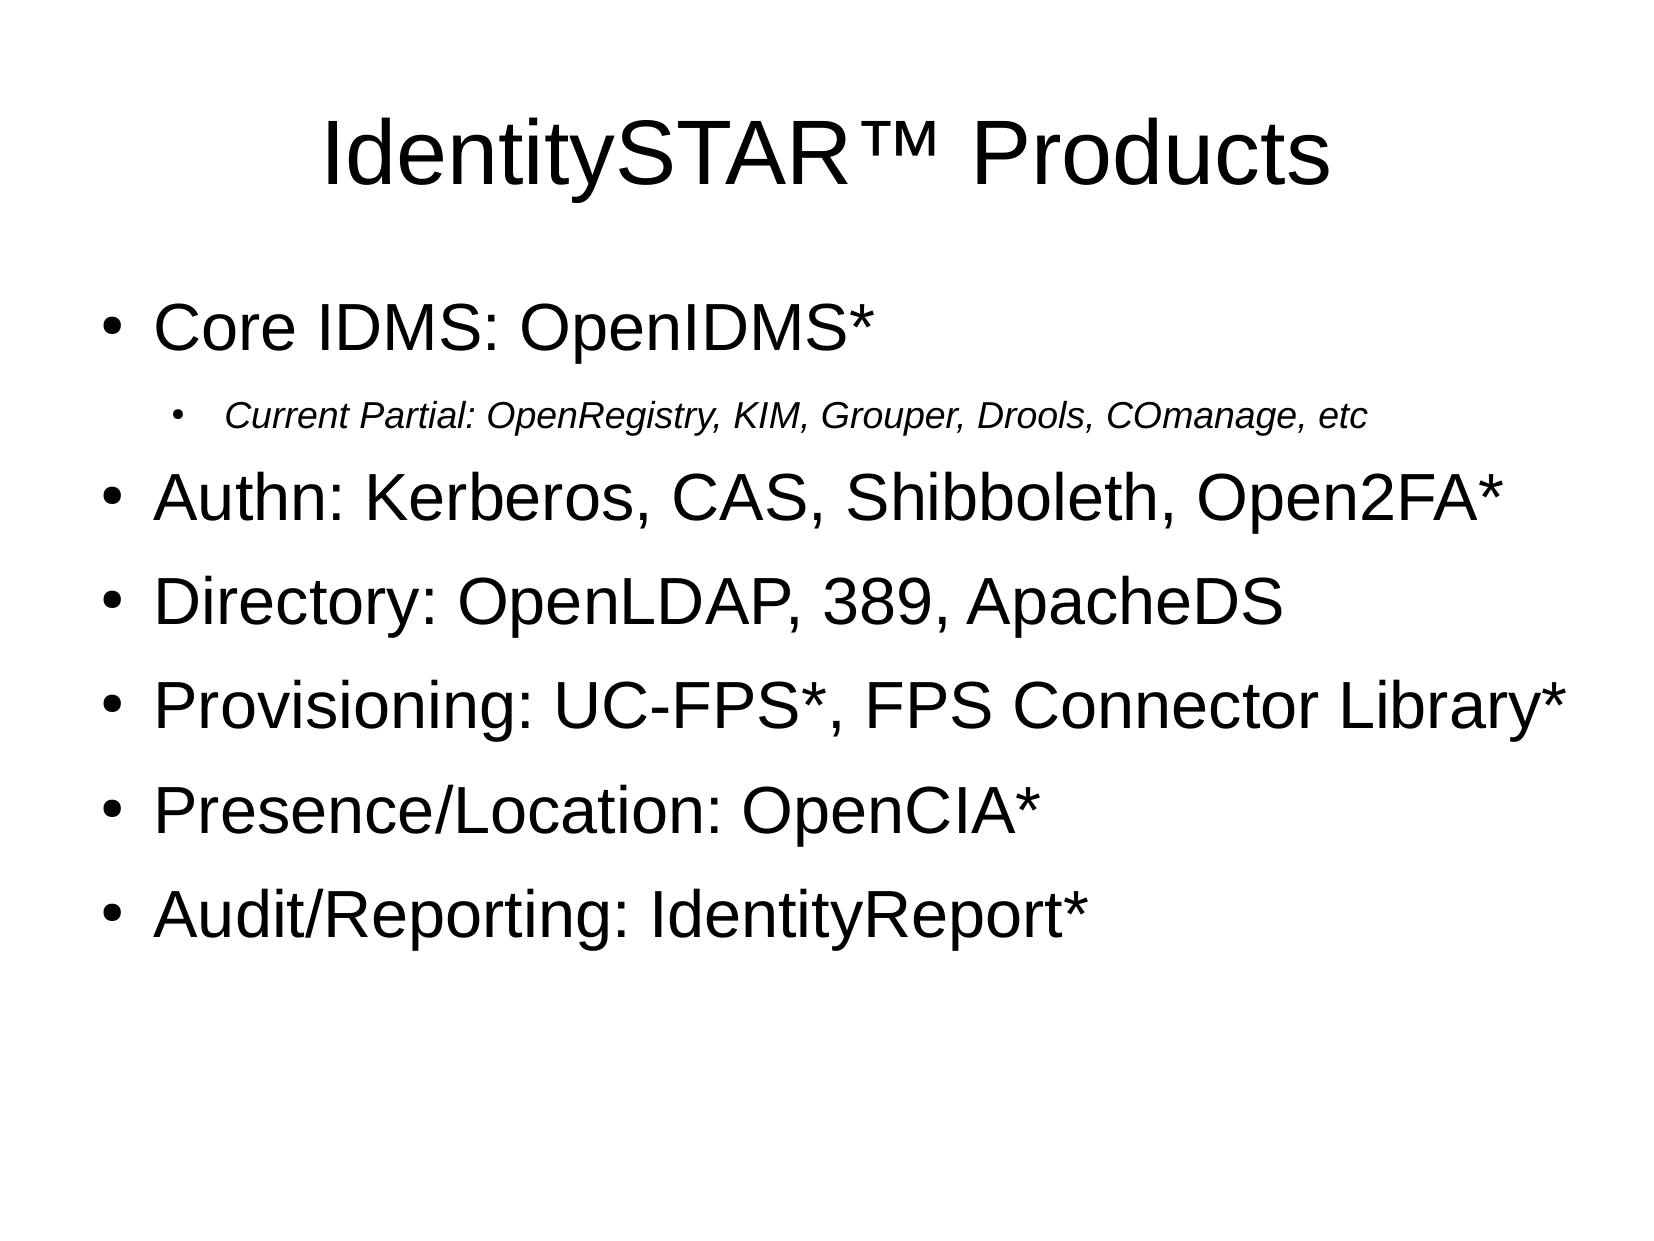

# IdentitySTAR™ Products
Core IDMS: OpenIDMS*
Current Partial: OpenRegistry, KIM, Grouper, Drools, COmanage, etc
Authn: Kerberos, CAS, Shibboleth, Open2FA*
Directory: OpenLDAP, 389, ApacheDS
Provisioning: UC-FPS*, FPS Connector Library*
Presence/Location: OpenCIA*
Audit/Reporting: IdentityReport*